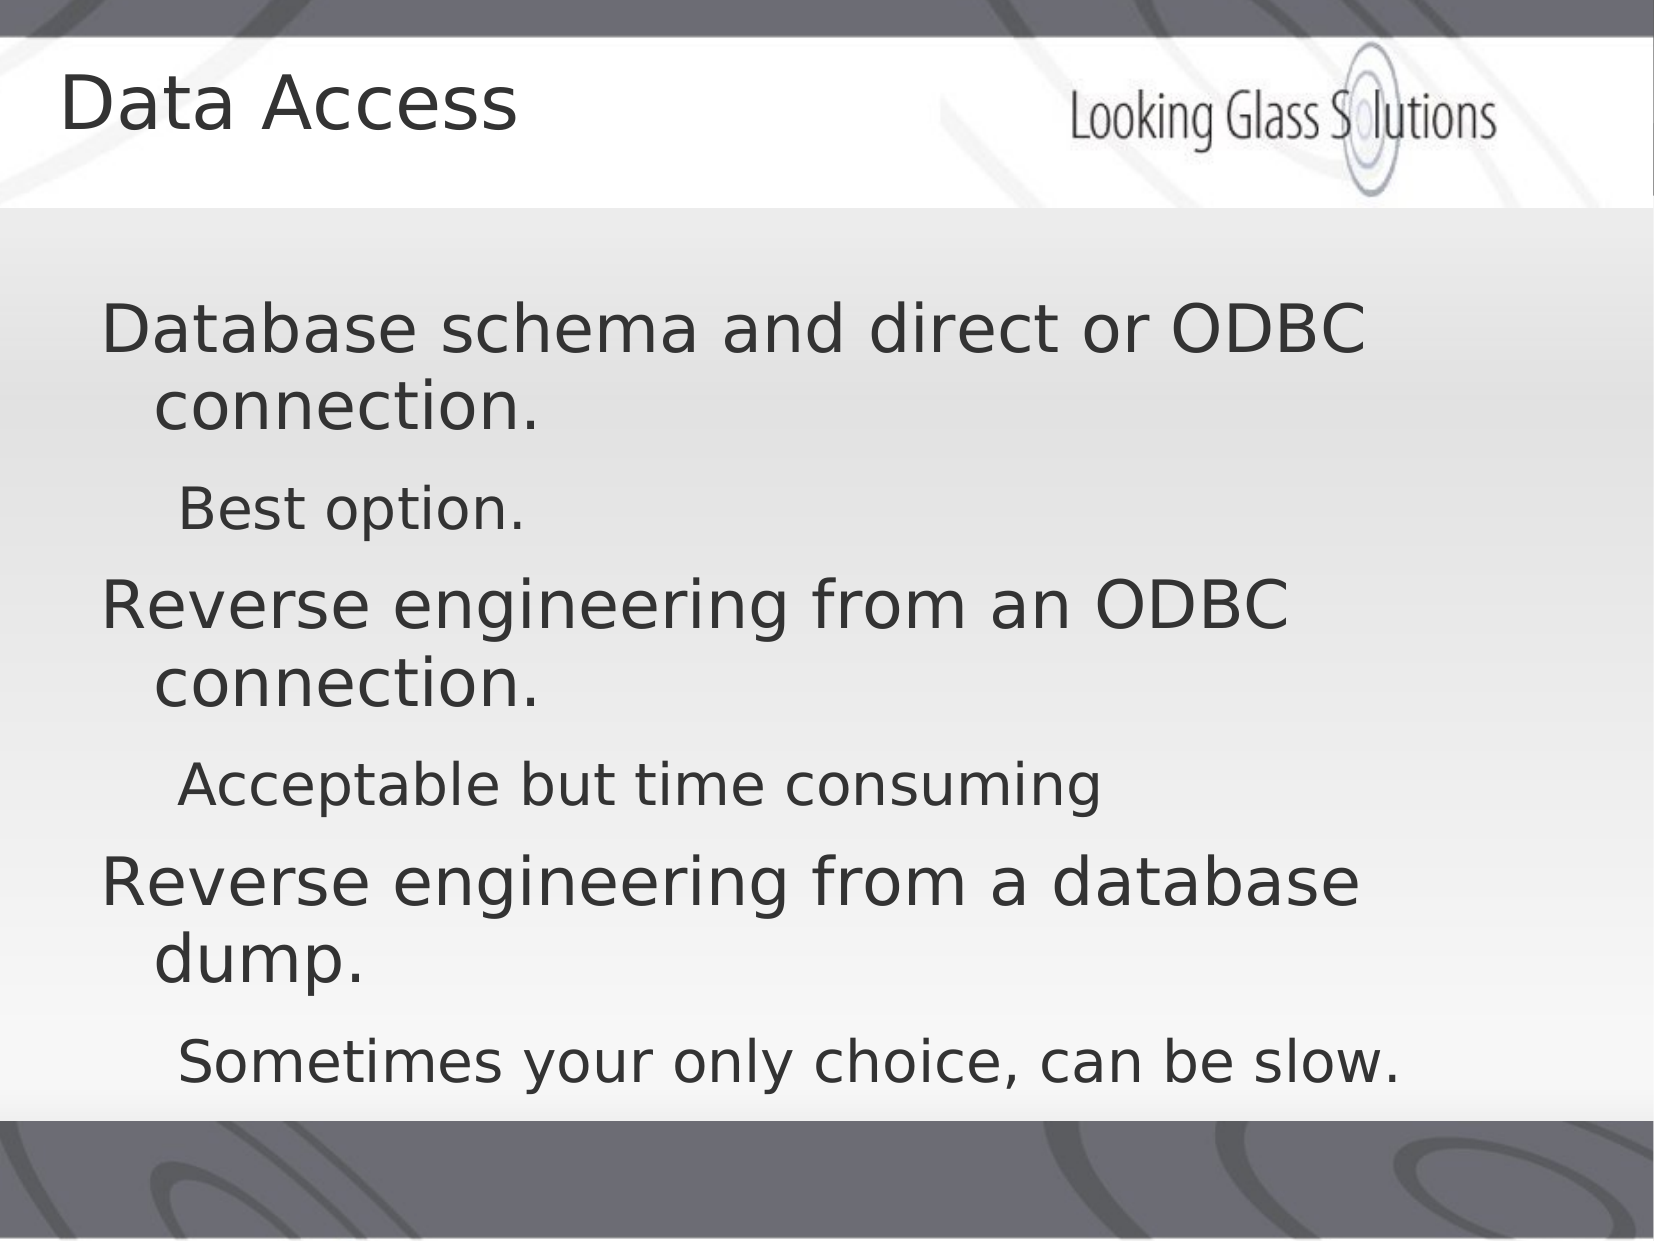

# Data Access
Database schema and direct or ODBC connection.
Best option.
Reverse engineering from an ODBC connection.
Acceptable but time consuming
Reverse engineering from a database dump.
Sometimes your only choice, can be slow.